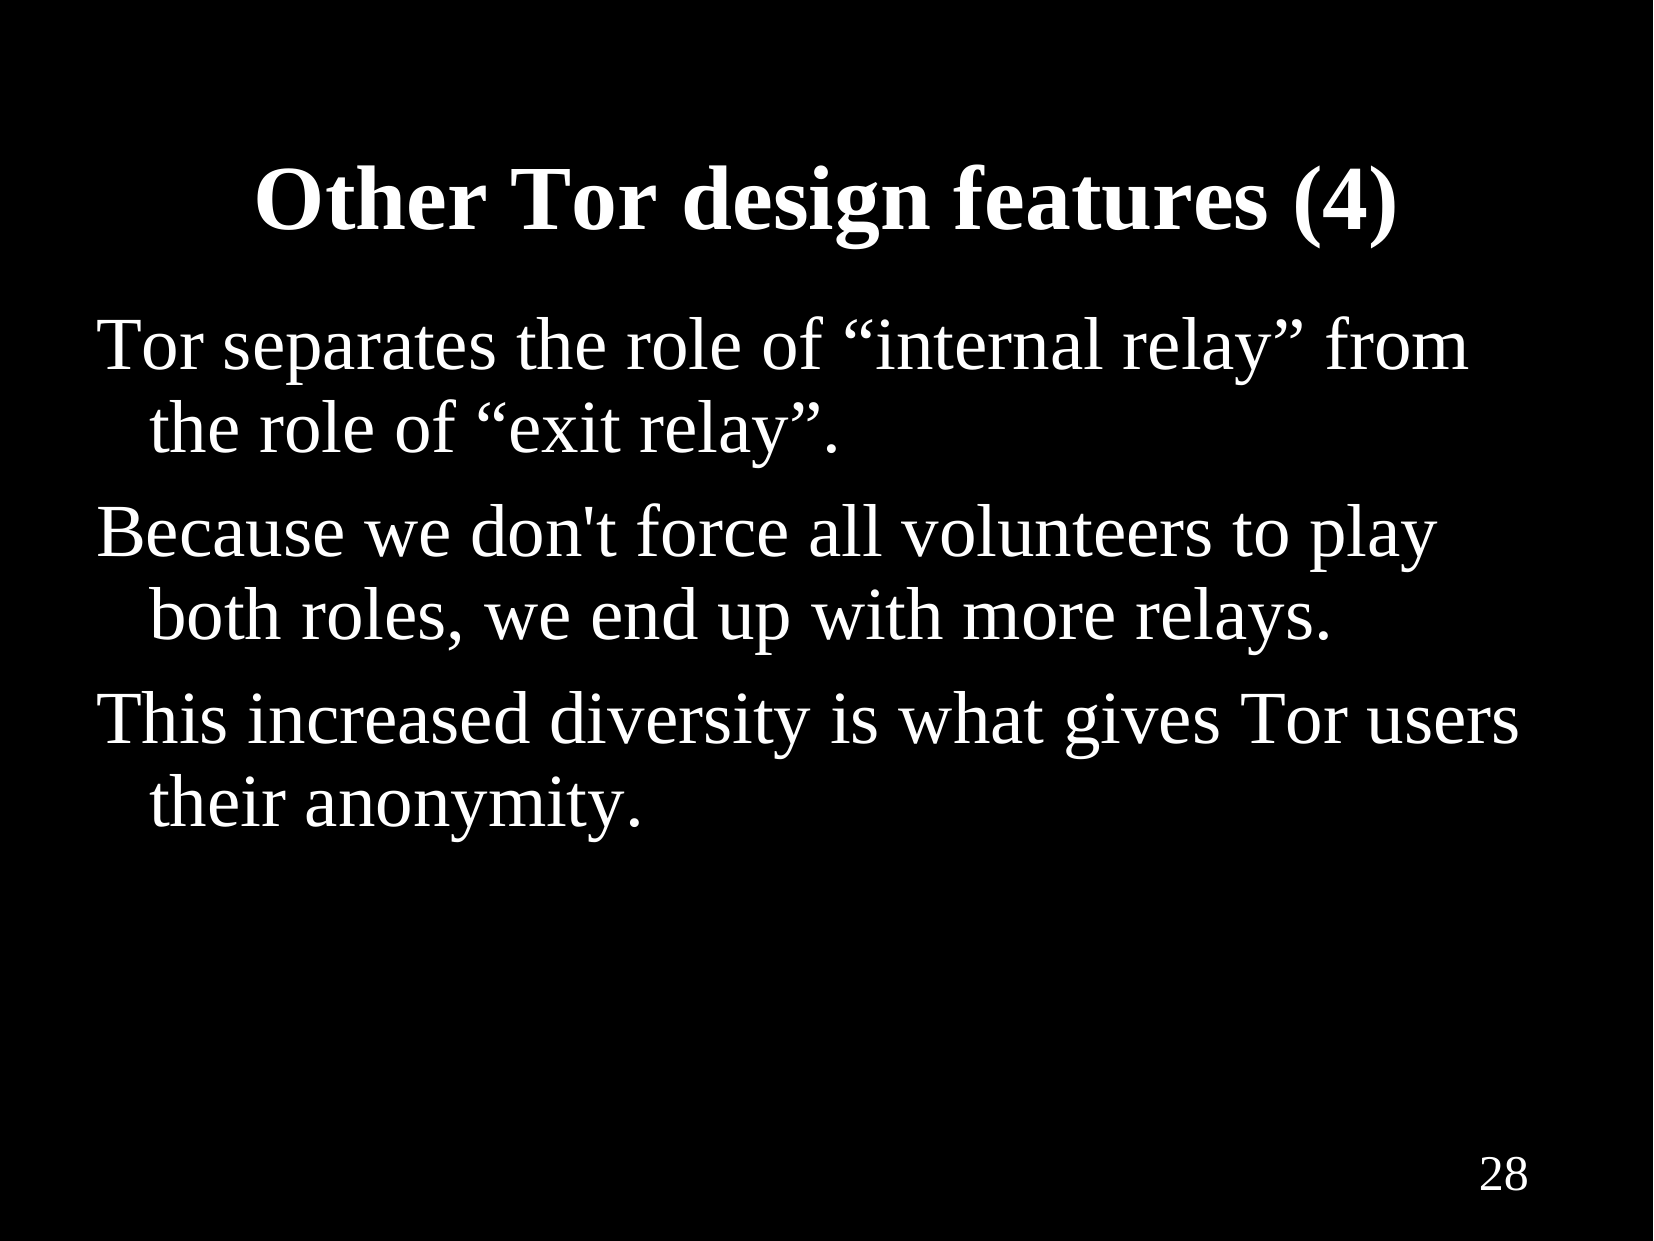

# Other Tor design features (4)
Tor separates the role of “internal relay” from the role of “exit relay”.
Because we don't force all volunteers to play both roles, we end up with more relays.
This increased diversity is what gives Tor users their anonymity.